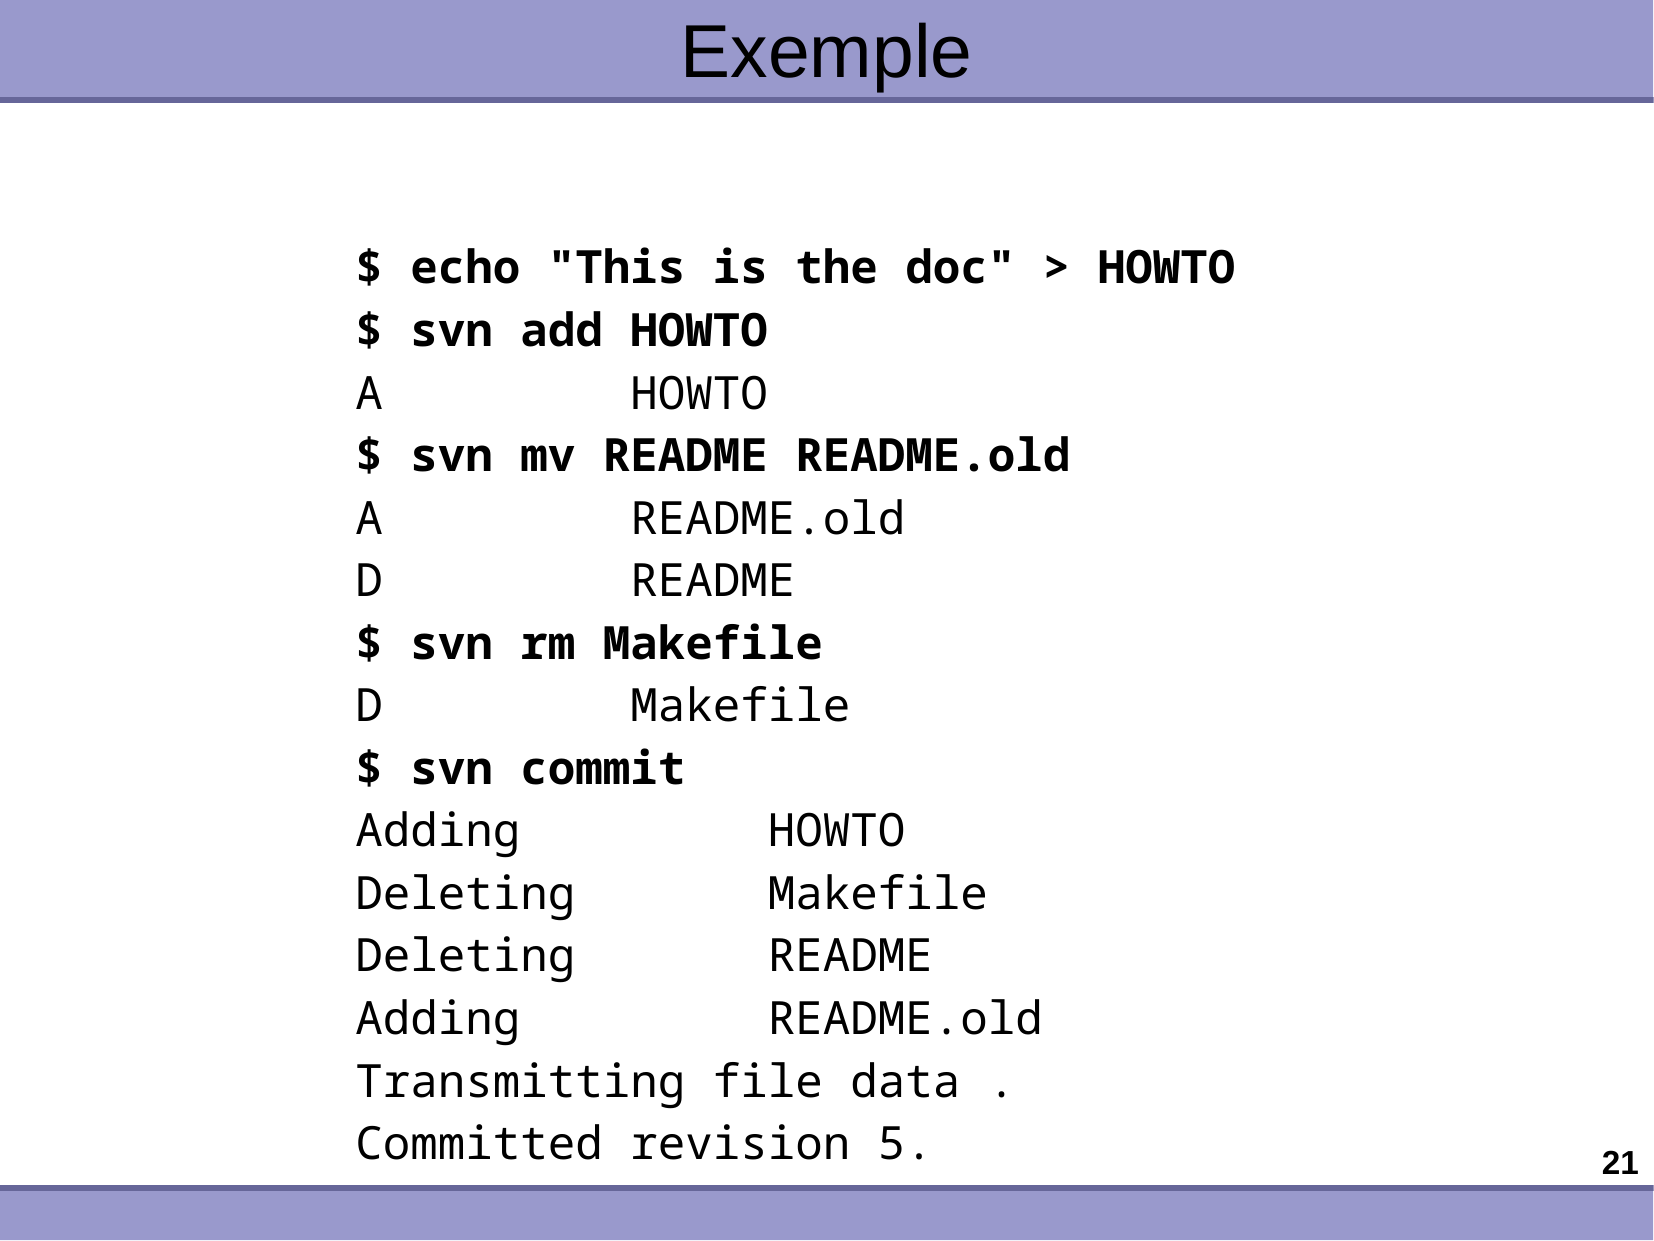

# Exemple
$ echo "This is the doc" > HOWTO
$ svn add HOWTO
A HOWTO
$ svn mv README README.old
A README.old
D README
$ svn rm Makefile
D Makefile
$ svn commit
Adding HOWTO
Deleting Makefile
Deleting README
Adding README.old
Transmitting file data .
Committed revision 5.